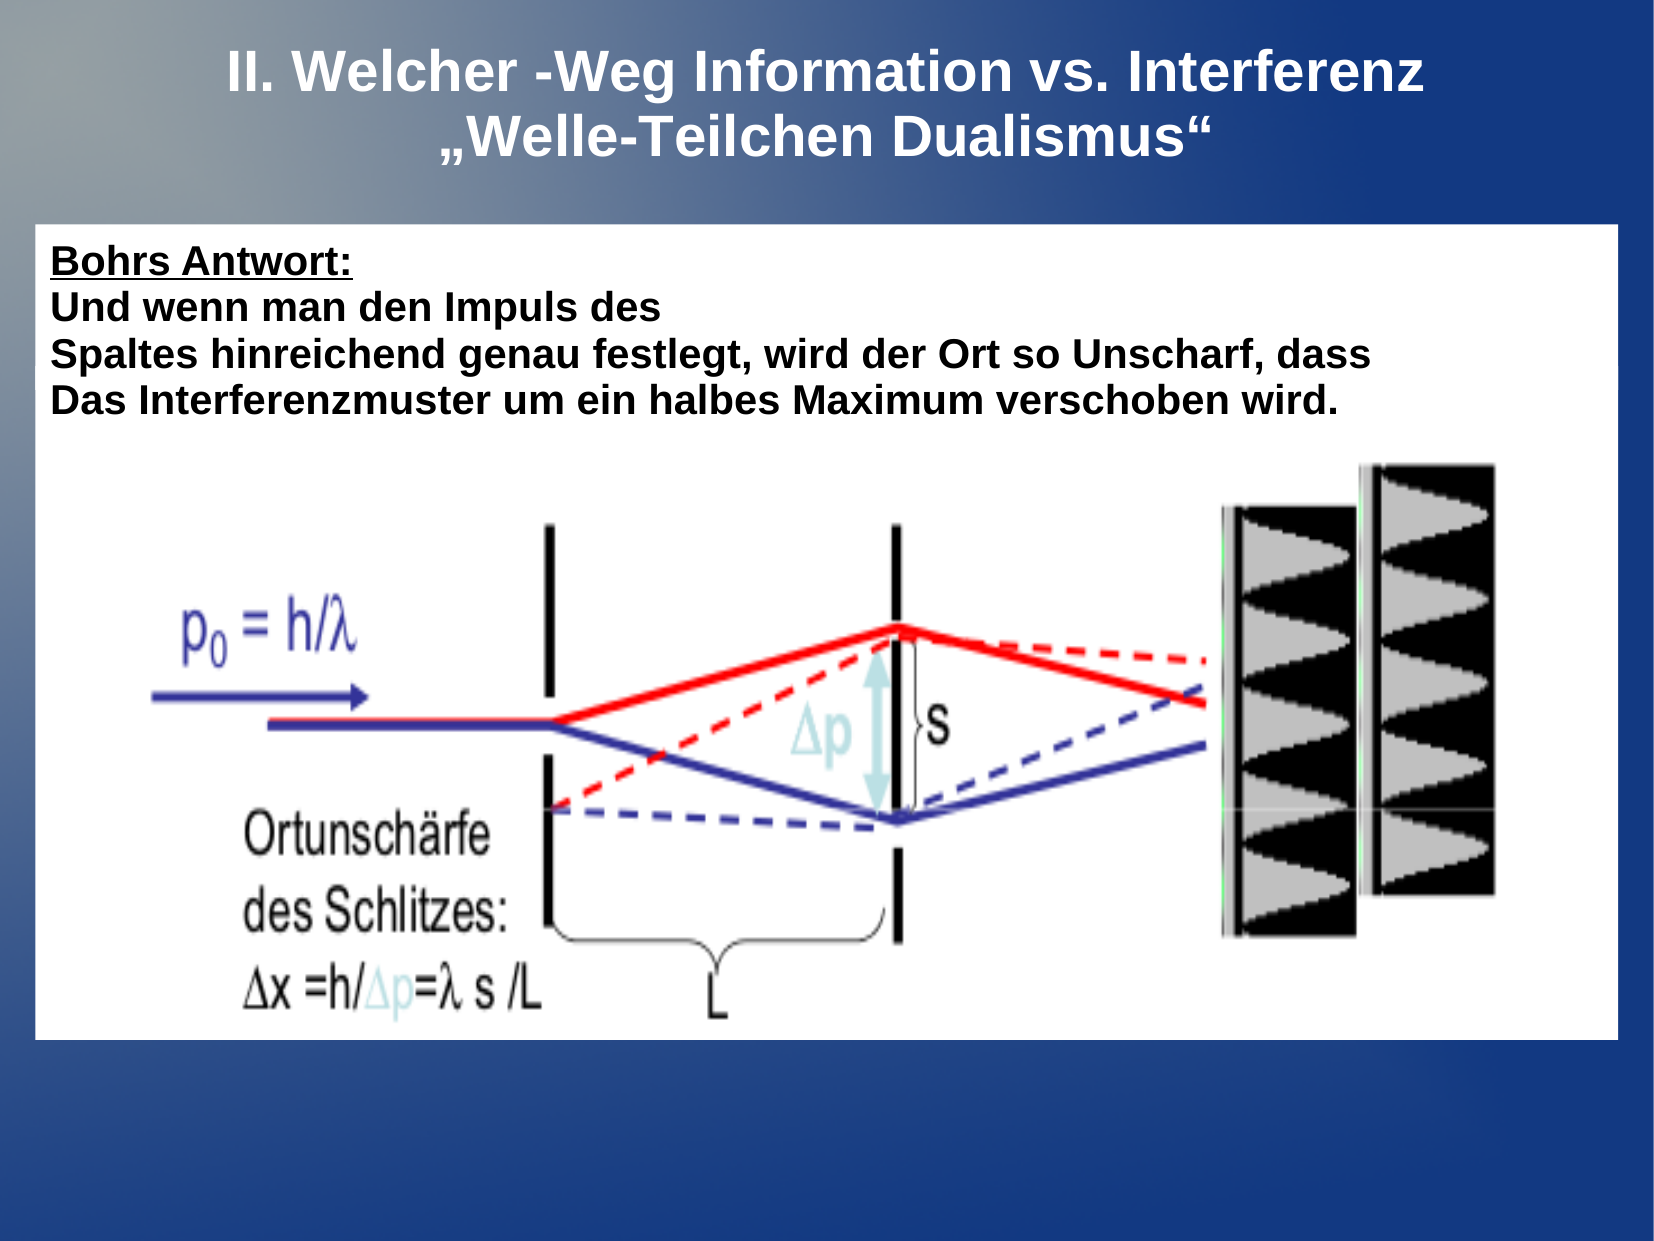

# II. Welcher -Weg Information vs. Interferenz „Welle-Teilchen Dualismus“
Bohrs Antwort:
Und wenn man den Impuls des
Spaltes hinreichend genau festlegt, wird der Ort so Unscharf, dass
Das Interferenzmuster um ein halbes Maximum verschoben wird.